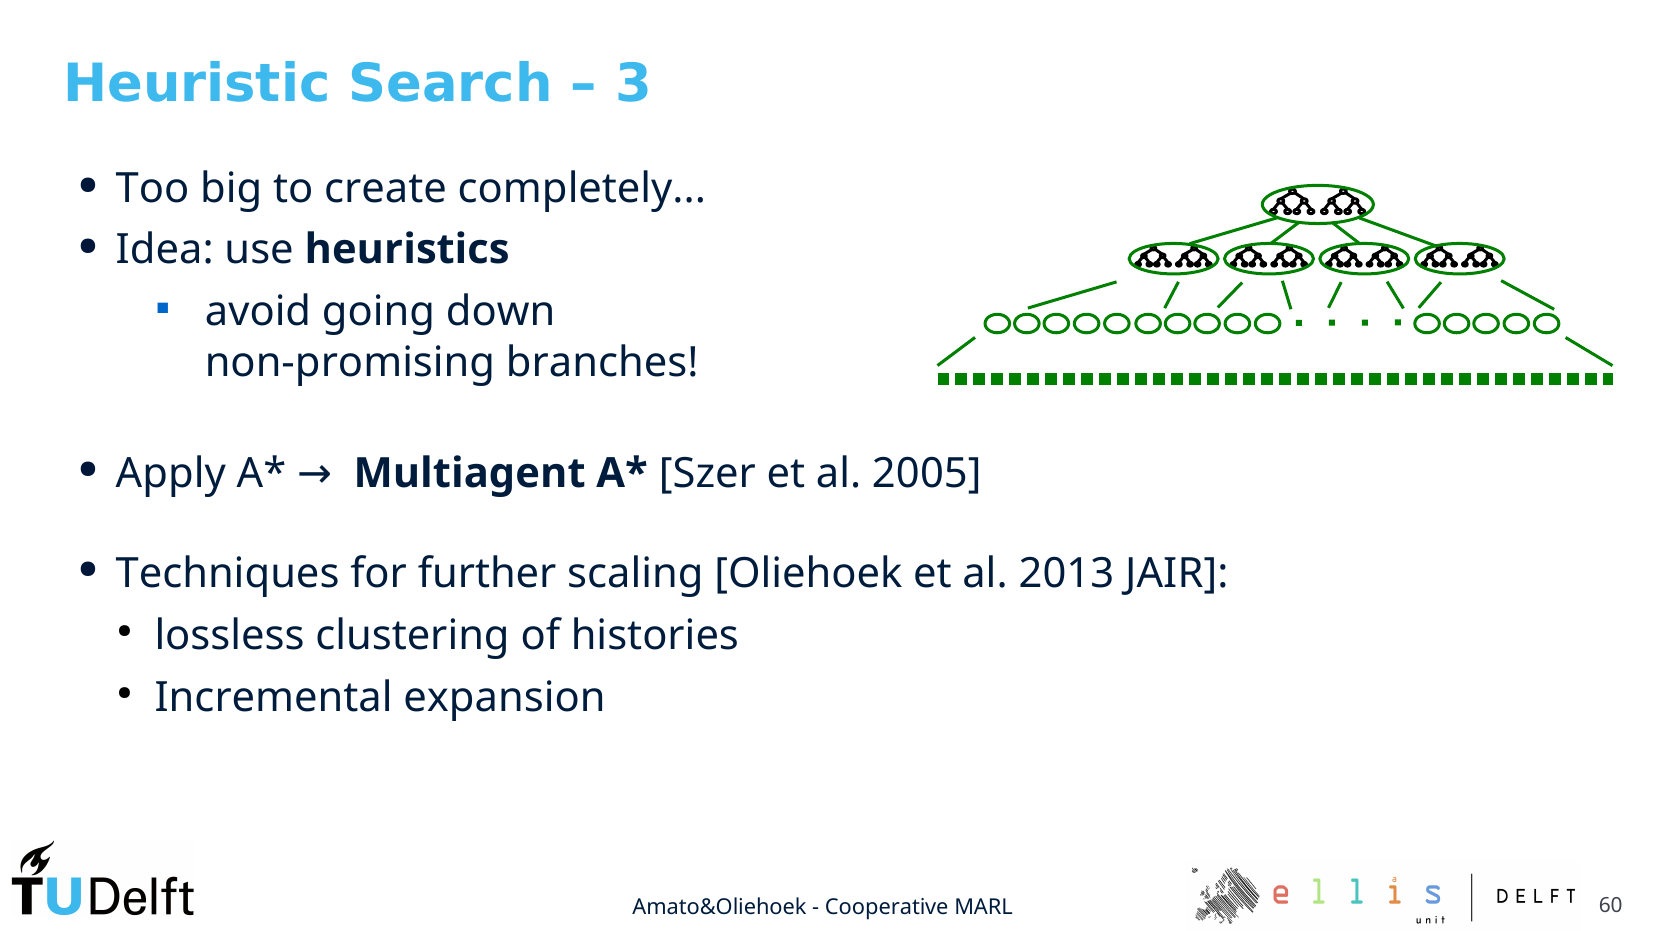

# Heuristic Search – 3
Too big to create completely...
Idea: use heuristics
avoid going down
non-promising branches!
Apply A* → Multiagent A* [Szer et al. 2005]
Techniques for further scaling [Oliehoek et al. 2013 JAIR]:
lossless clustering of histories
Incremental expansion
Amato&Oliehoek - Cooperative MARL